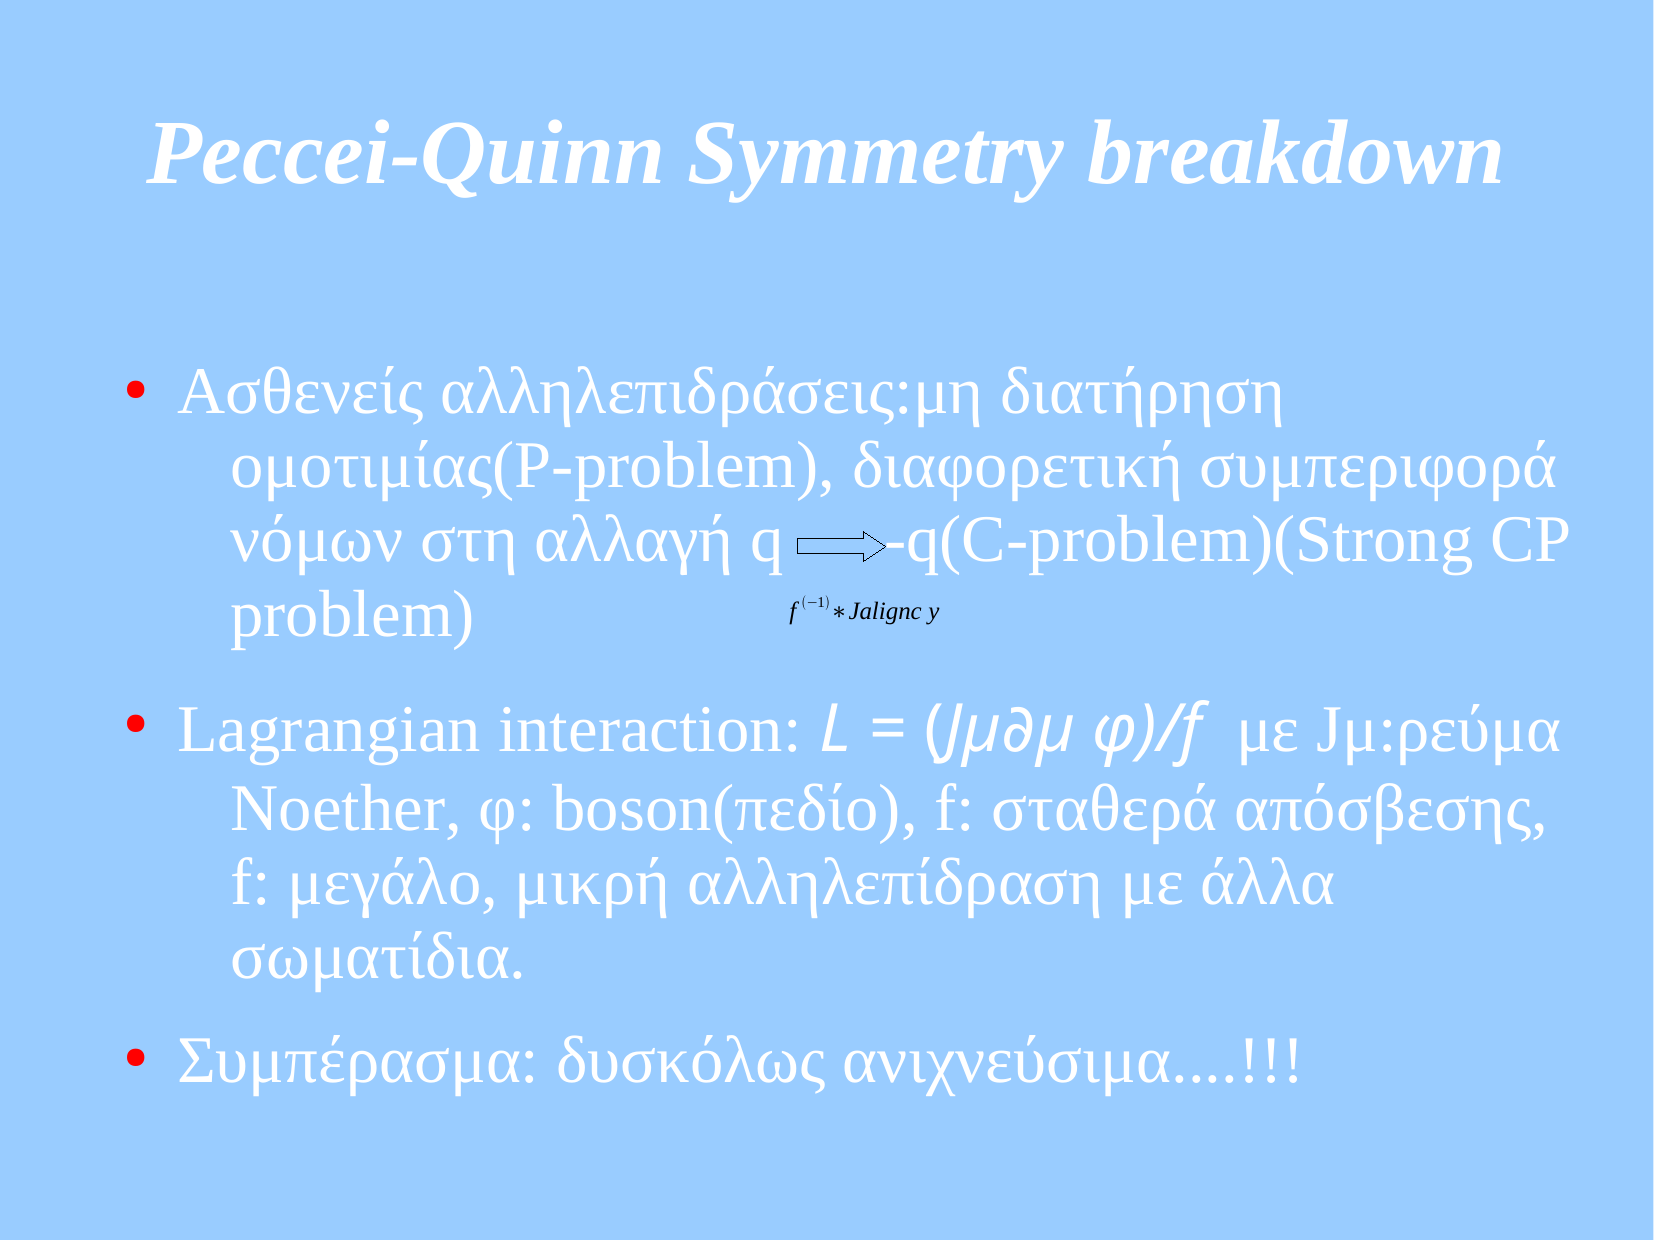

# Peccei-Quinn Symmetry breakdown
Ασθενείς αλληλεπιδράσεις:μη διατήρηση ομοτιμίας(P-problem), διαφορετική συμπεριφορά νόμων στη αλλαγή q -q(C-problem)(Strong CP problem)
Lagrangian interaction: L = (Jμ∂μ φ)/f με Jμ:ρεύμα Noether, φ: boson(πεδίο), f: σταθερά απόσβεσης, f: μεγάλο, μικρή αλληλεπίδραση με άλλα σωματίδια.
Συμπέρασμα: δυσκόλως ανιχνεύσιμα....!!!